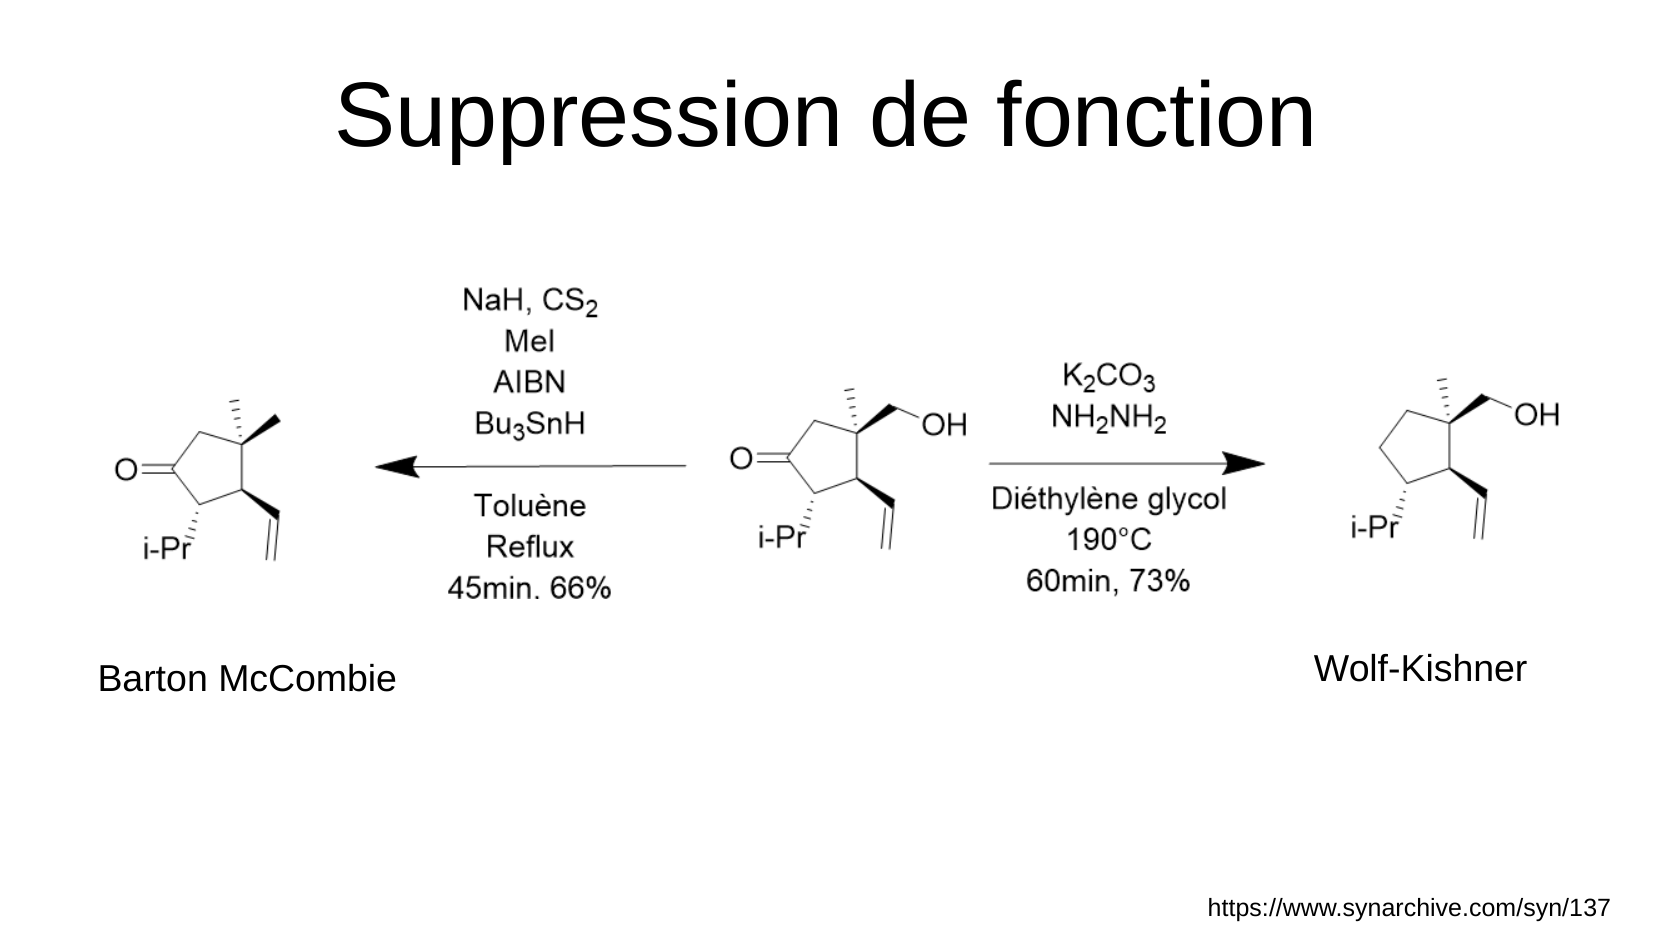

# Suppression de fonction
Wolf-Kishner
Barton McCombie
https://www.synarchive.com/syn/137